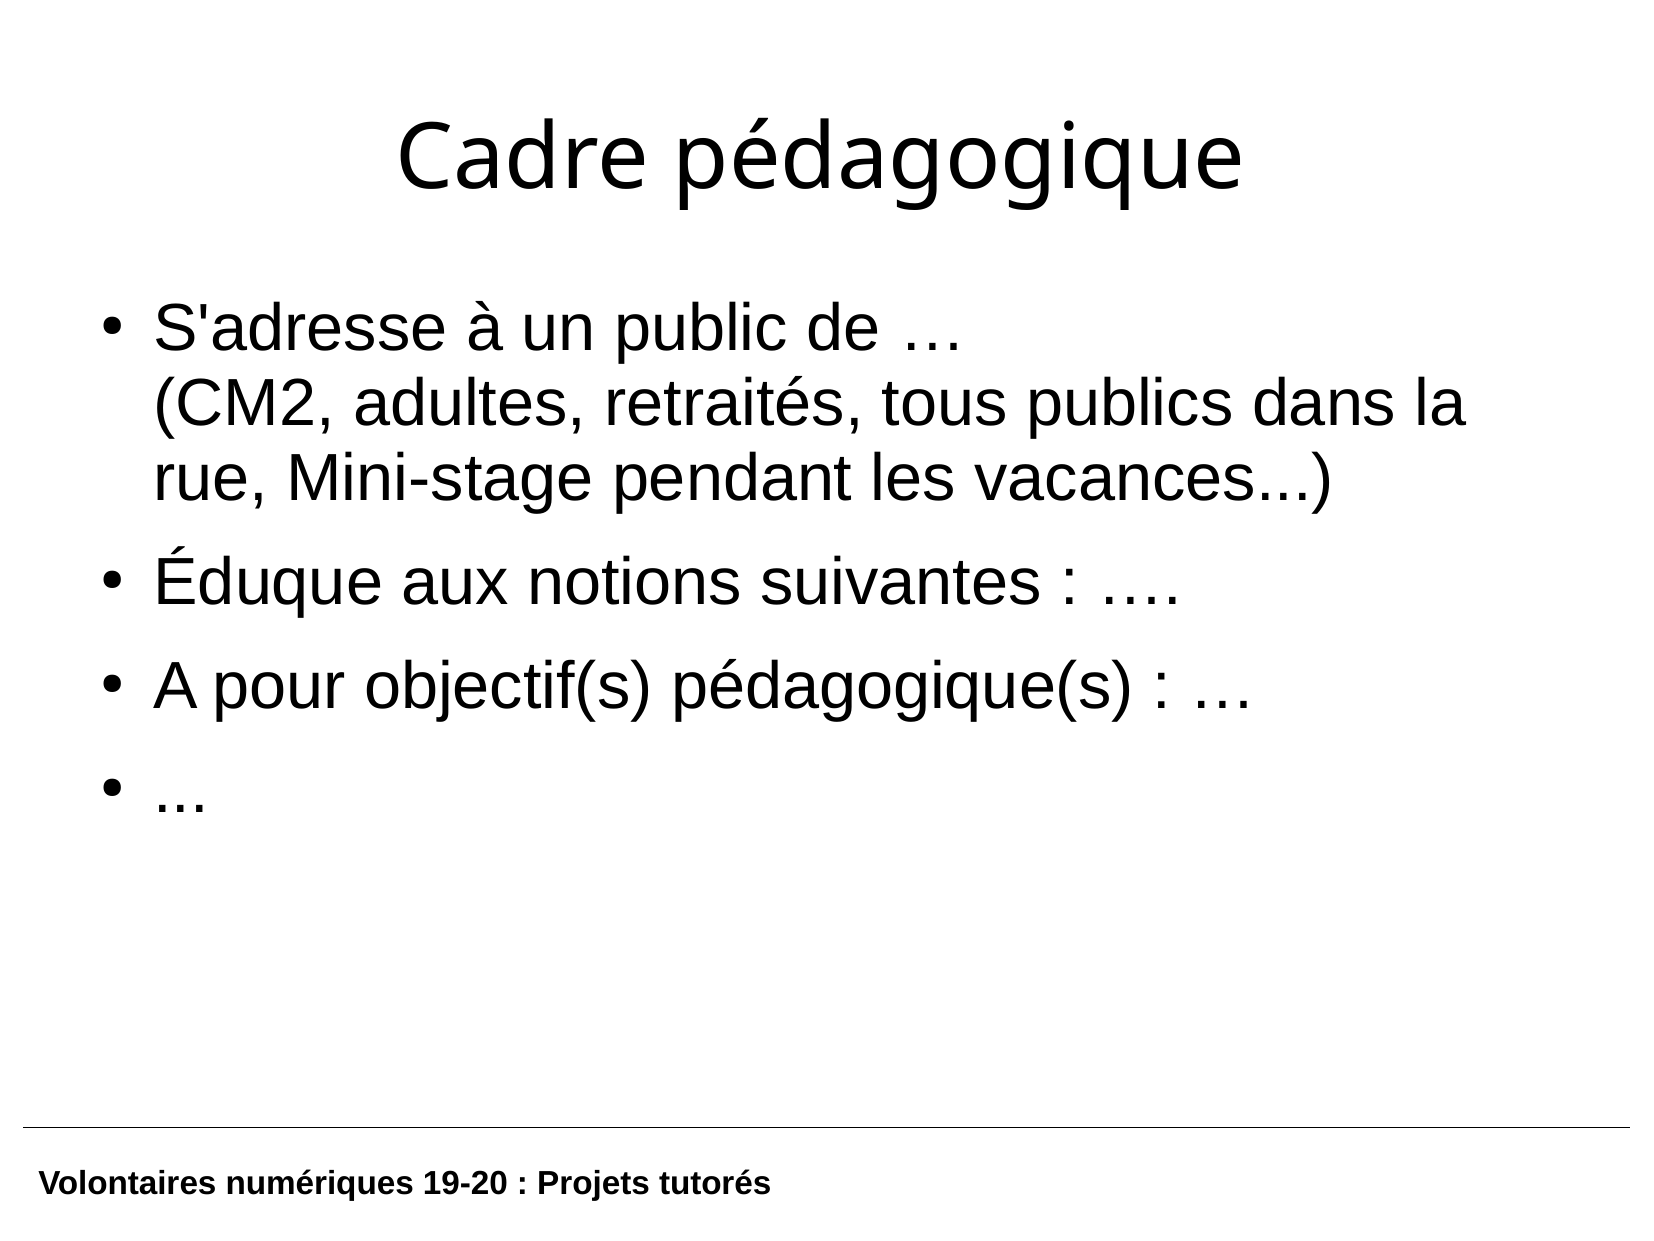

# Cadre pédagogique
S'adresse à un public de …
(CM2, adultes, retraités, tous publics dans la rue, Mini-stage pendant les vacances...)
Éduque aux notions suivantes : ….
A pour objectif(s) pédagogique(s) : …
...
Volontaires numériques 19-20 : Projets tutorés